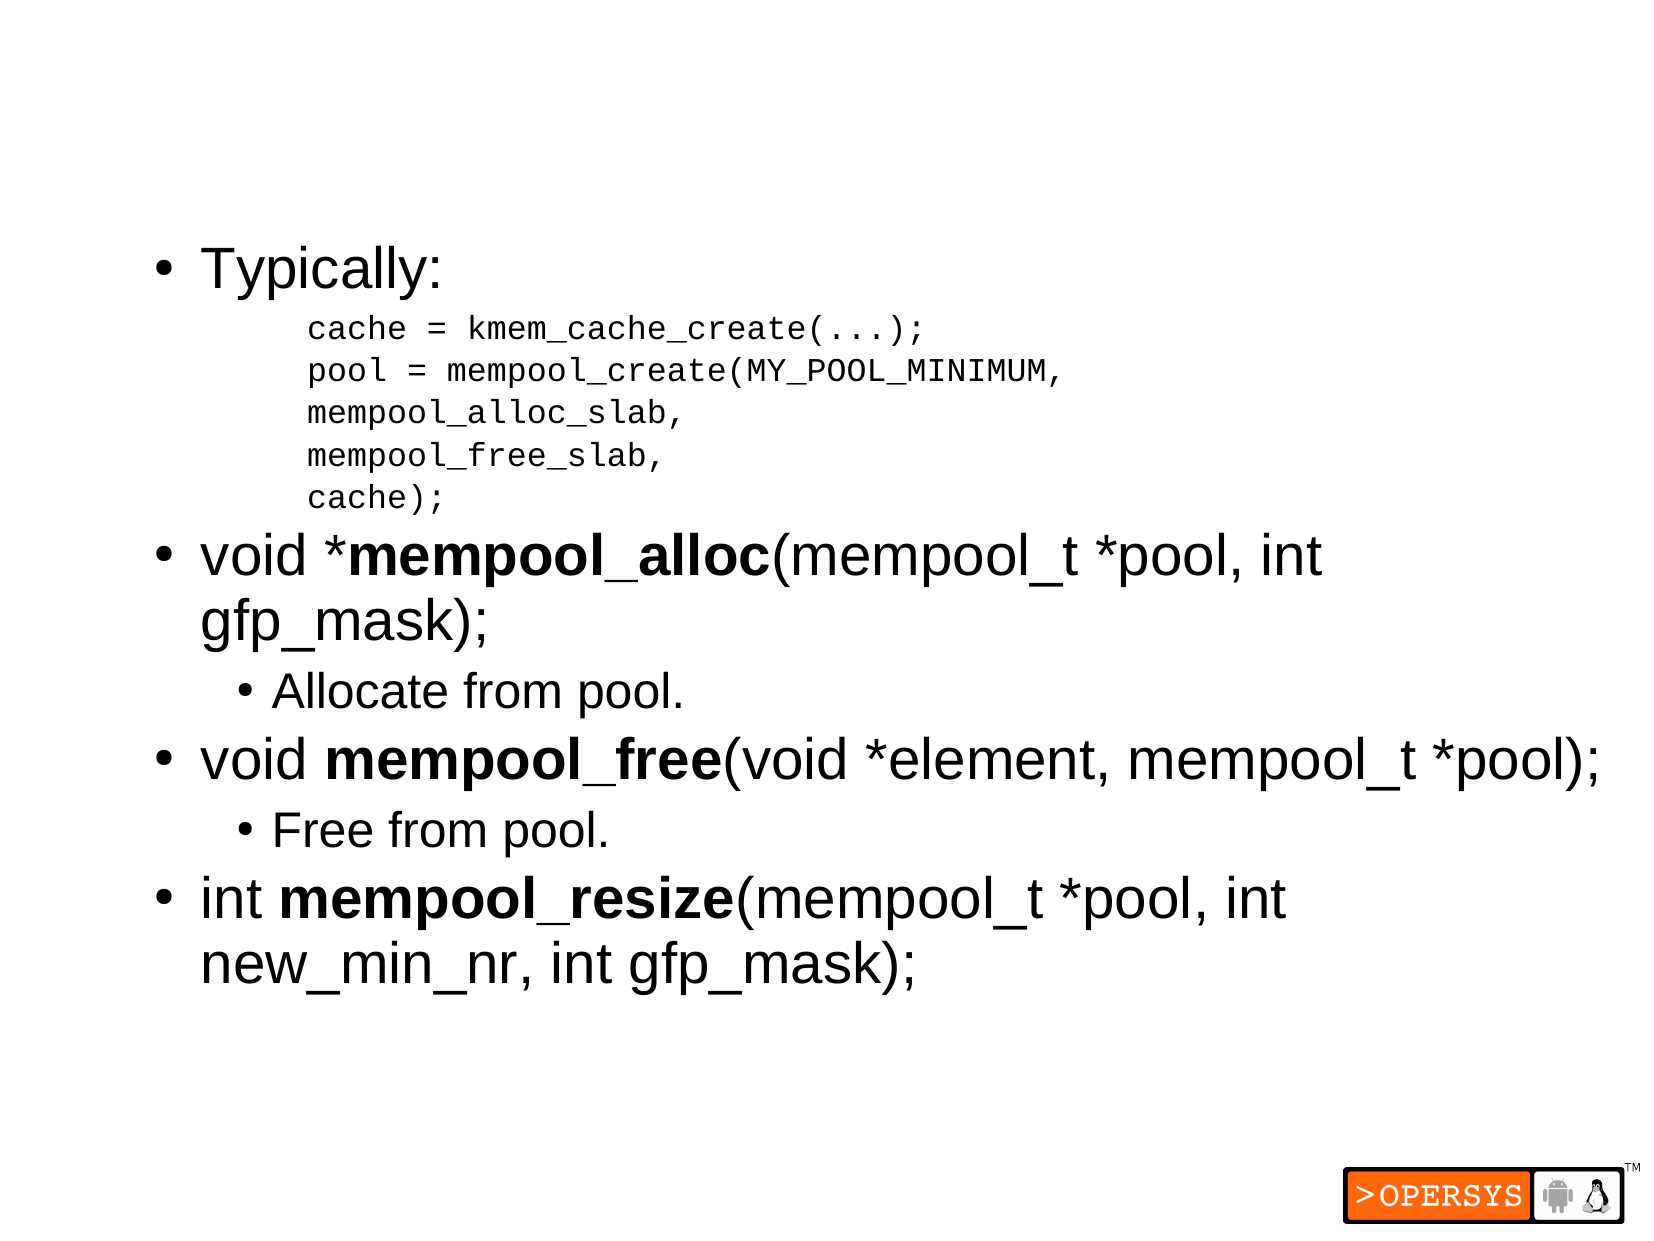

# Typically:
cache = kmem_cache_create(...);
pool = mempool_create(MY_POOL_MINIMUM,
mempool_alloc_slab,
mempool_free_slab,
cache);
void *mempool_alloc(mempool_t *pool, int gfp_mask);
Allocate from pool.
void mempool_free(void *element, mempool_t *pool);
Free from pool.
int mempool_resize(mempool_t *pool, int new_min_nr, int gfp_mask);